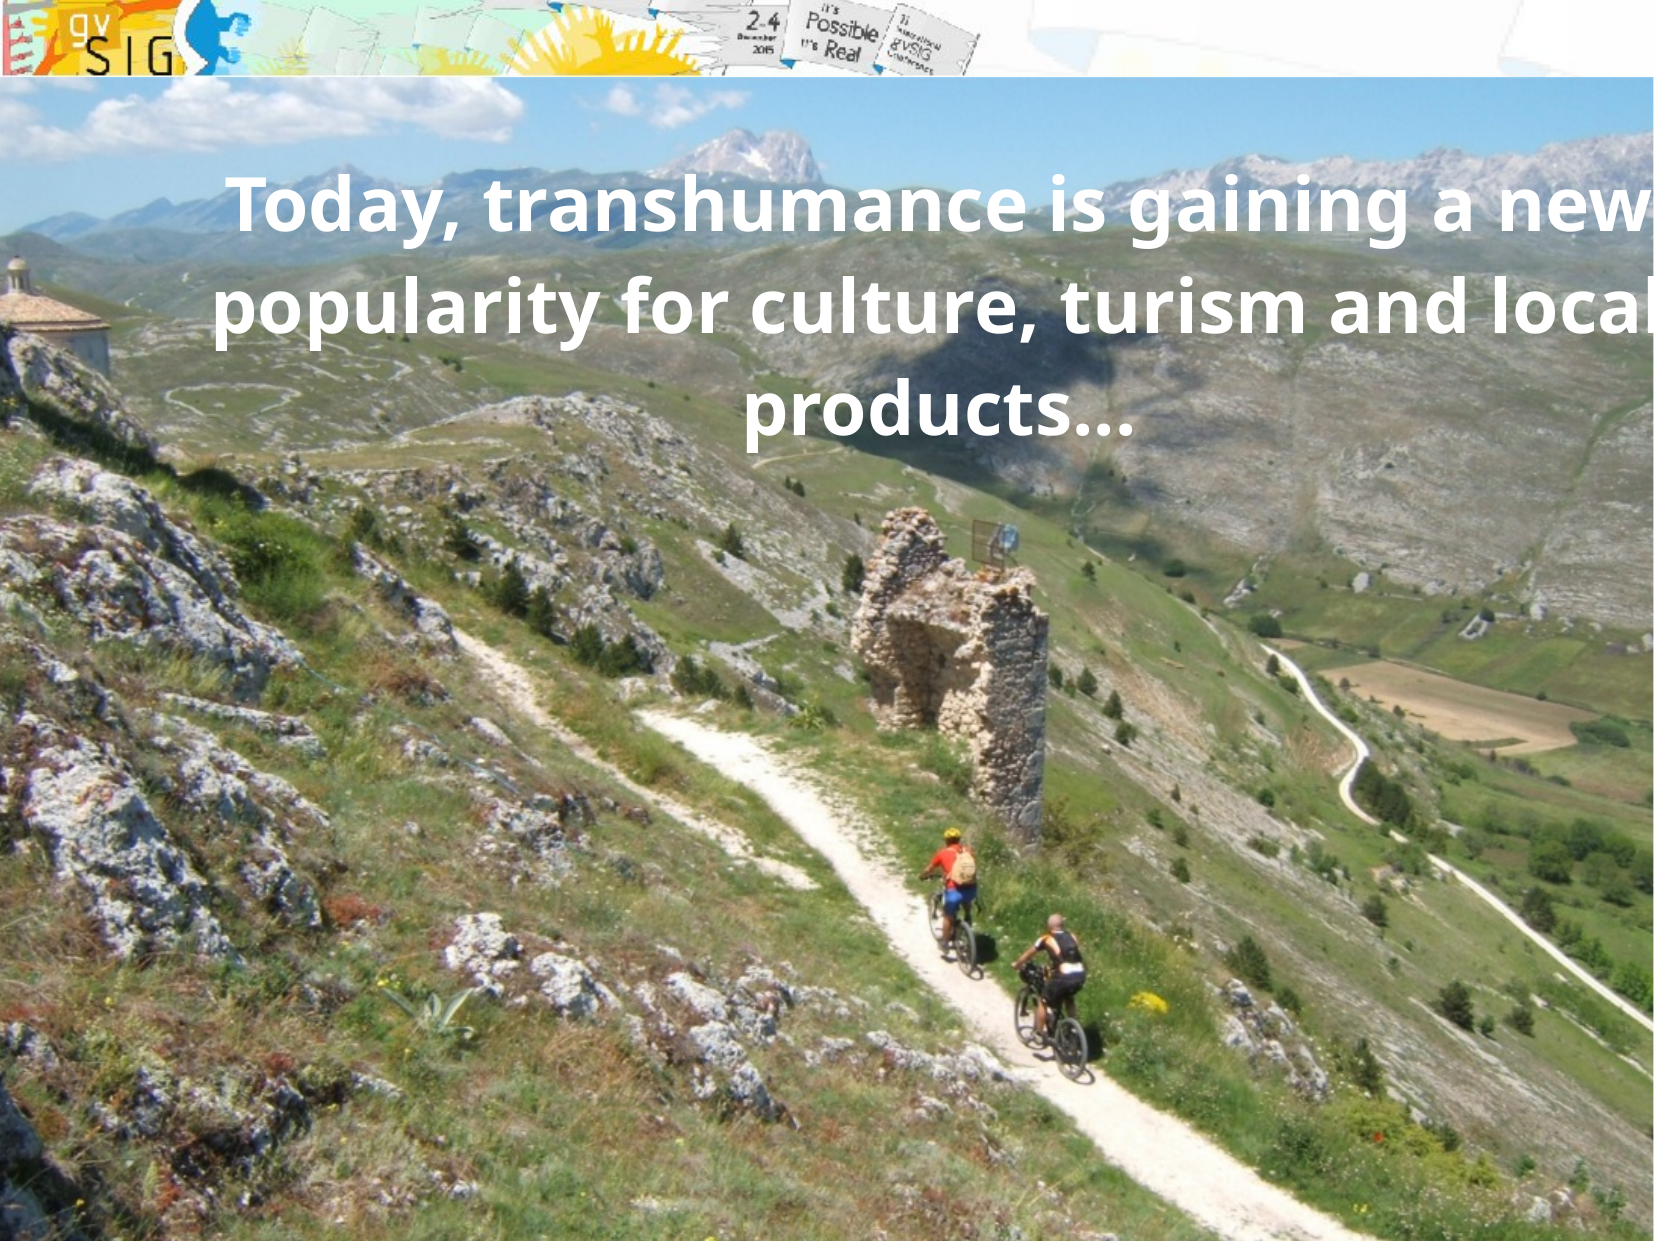

# Today, transhumance is gaining a new popularity for culture, turism and local products...